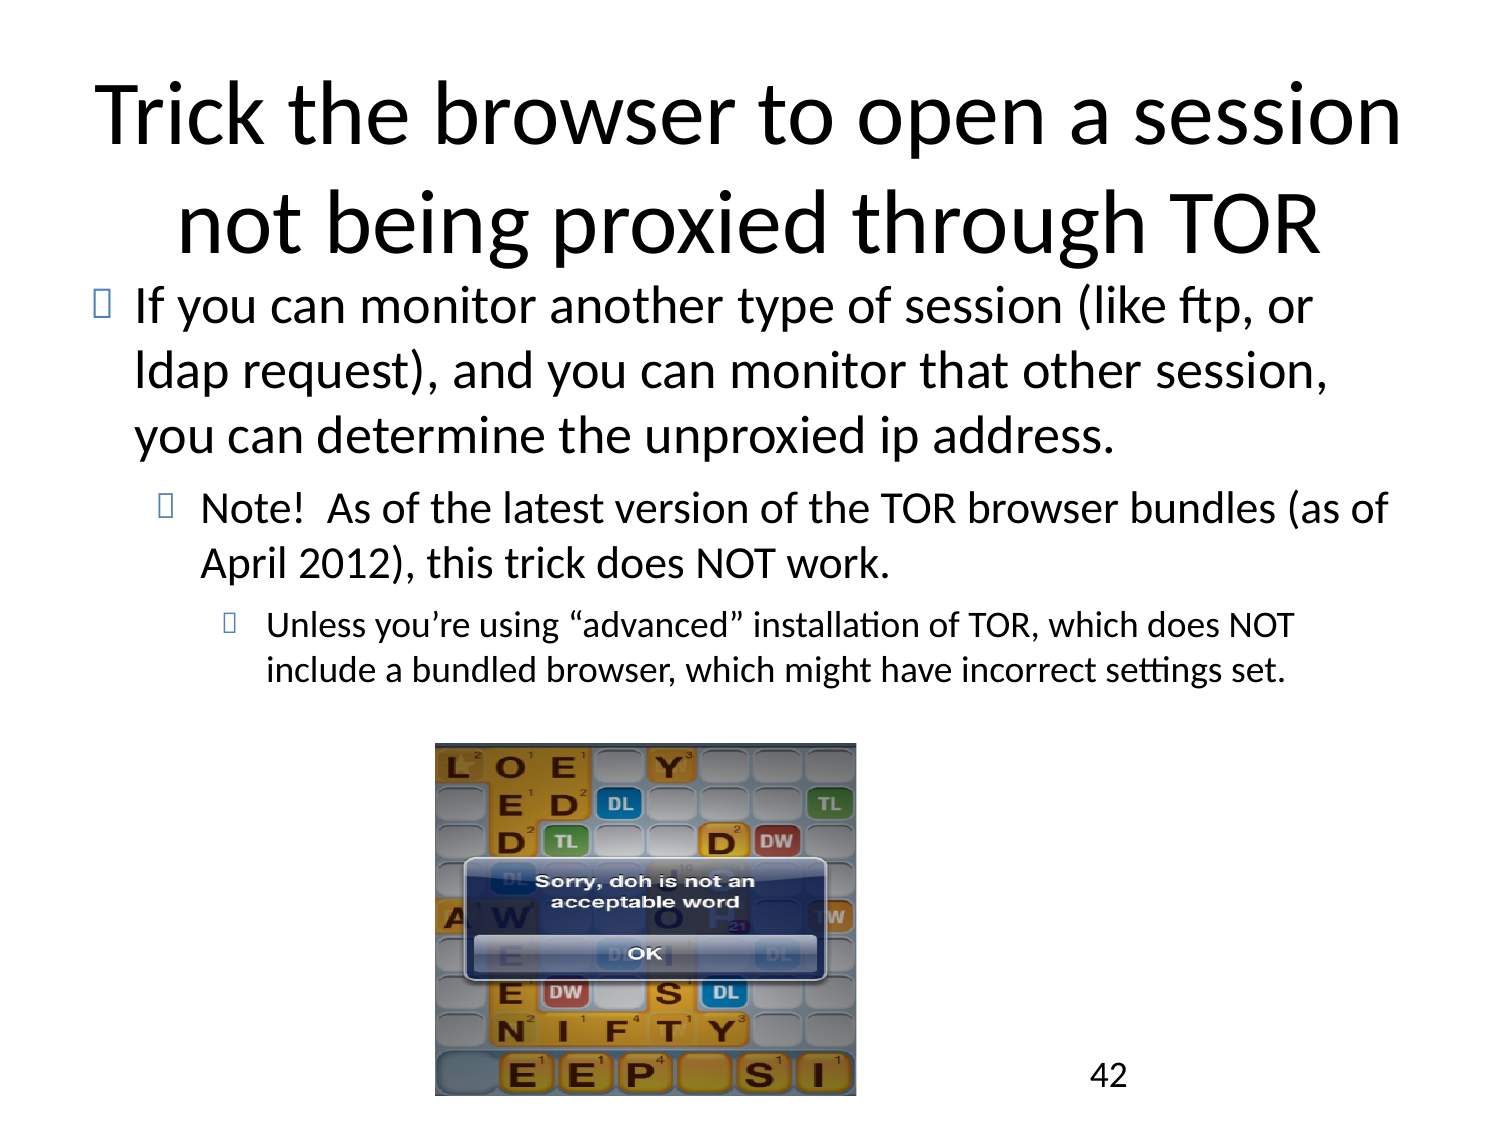

# Trick the browser to open a session not being proxied through TOR
If you can monitor another type of session (like ftp, or ldap request), and you can monitor that other session, you can determine the unproxied ip address.
Note! As of the latest version of the TOR browser bundles (as of April 2012), this trick does NOT work.
Unless you’re using “advanced” installation of TOR, which does NOT include a bundled browser, which might have incorrect settings set.